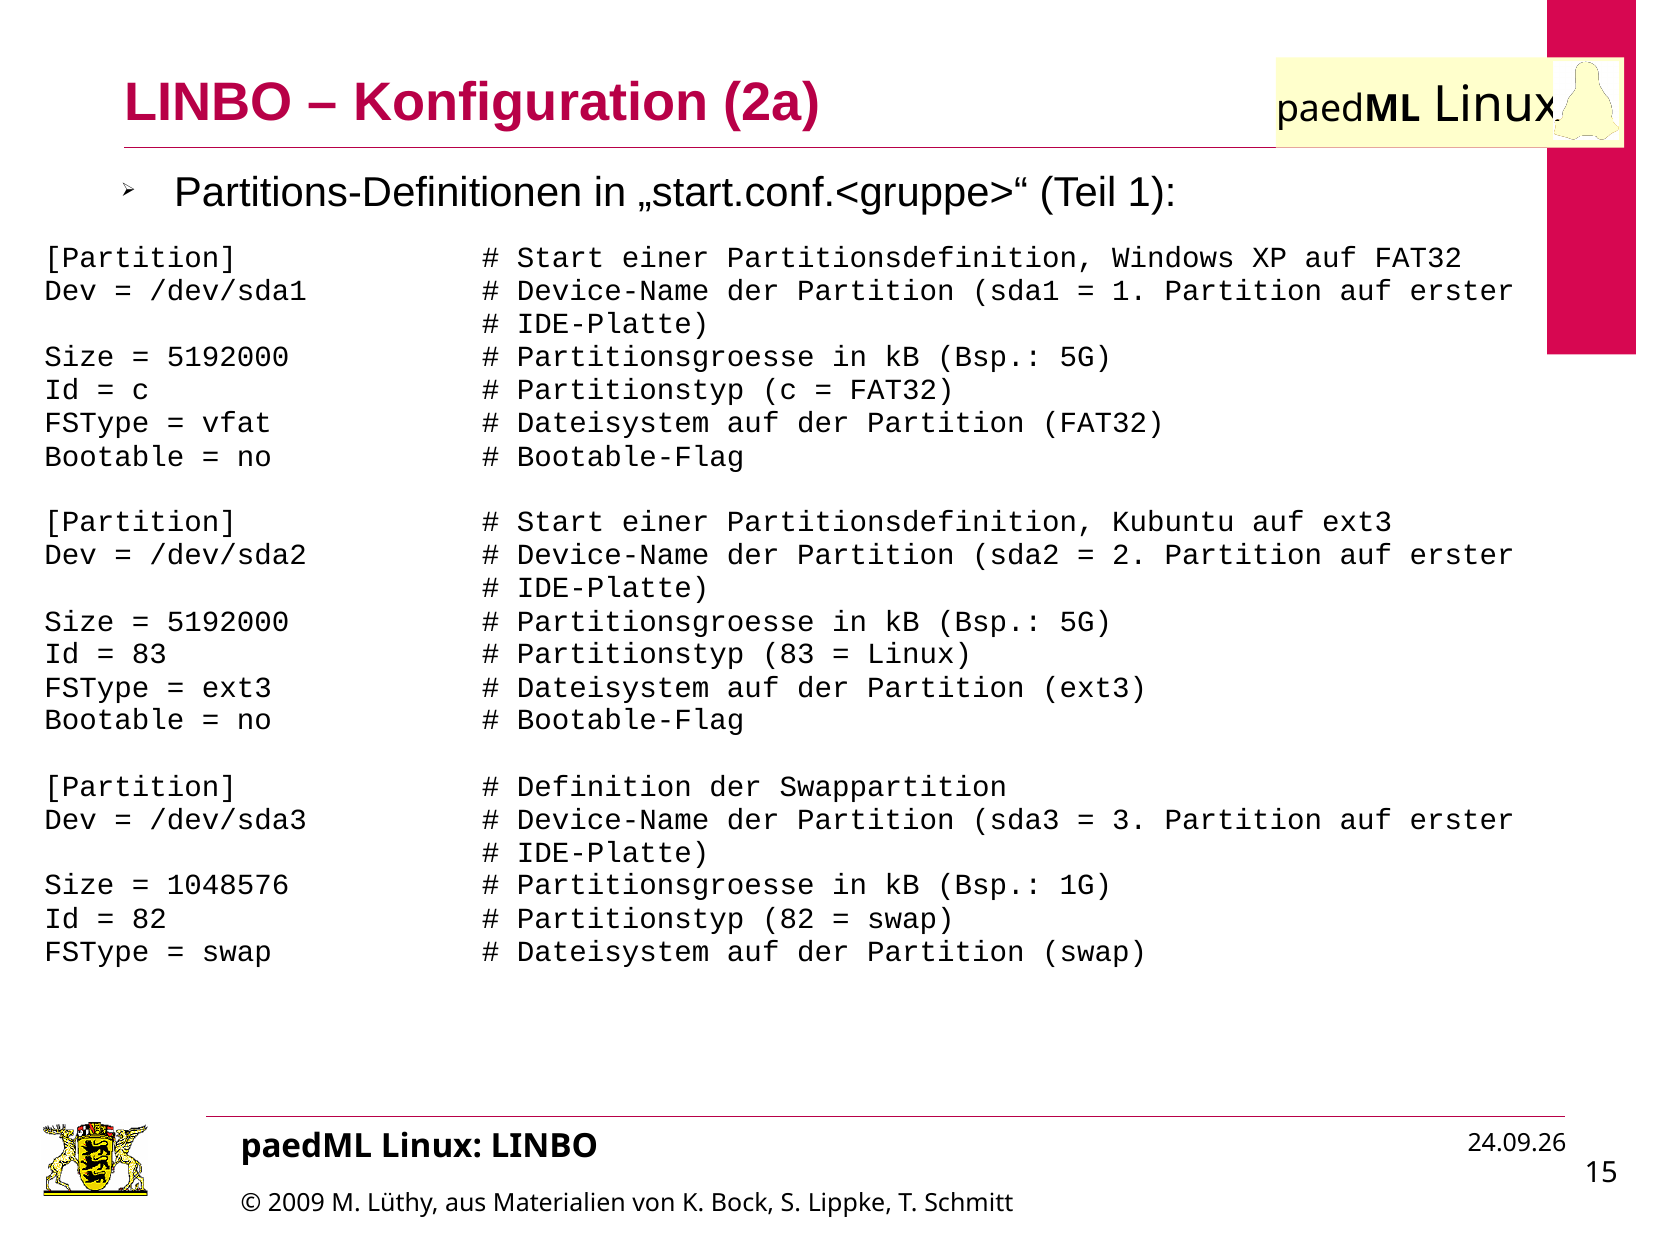

# LINBO – Konfiguration (2a)
Partitions-Definitionen in „start.conf.<gruppe>“ (Teil 1):
[Partition] # Start einer Partitionsdefinition, Windows XP auf FAT32
Dev = /dev/sda1 # Device-Name der Partition (sda1 = 1. Partition auf erster # IDE-Platte)
Size = 5192000 # Partitionsgroesse in kB (Bsp.: 5G)
Id = c # Partitionstyp (c = FAT32)
FSType = vfat # Dateisystem auf der Partition (FAT32)
Bootable = no # Bootable-Flag
[Partition] # Start einer Partitionsdefinition, Kubuntu auf ext3
Dev = /dev/sda2 # Device-Name der Partition (sda2 = 2. Partition auf erster # IDE-Platte)
Size = 5192000 # Partitionsgroesse in kB (Bsp.: 5G)
Id = 83 # Partitionstyp (83 = Linux)
FSType = ext3 # Dateisystem auf der Partition (ext3)
Bootable = no # Bootable-Flag
[Partition] # Definition der Swappartition
Dev = /dev/sda3 # Device-Name der Partition (sda3 = 3. Partition auf erster # IDE-Platte)
Size = 1048576 # Partitionsgroesse in kB (Bsp.: 1G)
Id = 82 # Partitionstyp (82 = swap)
FSType = swap # Dateisystem auf der Partition (swap)
© M. Lüthy, J. von der Ruhr, G. Rabus, M. Müller
15